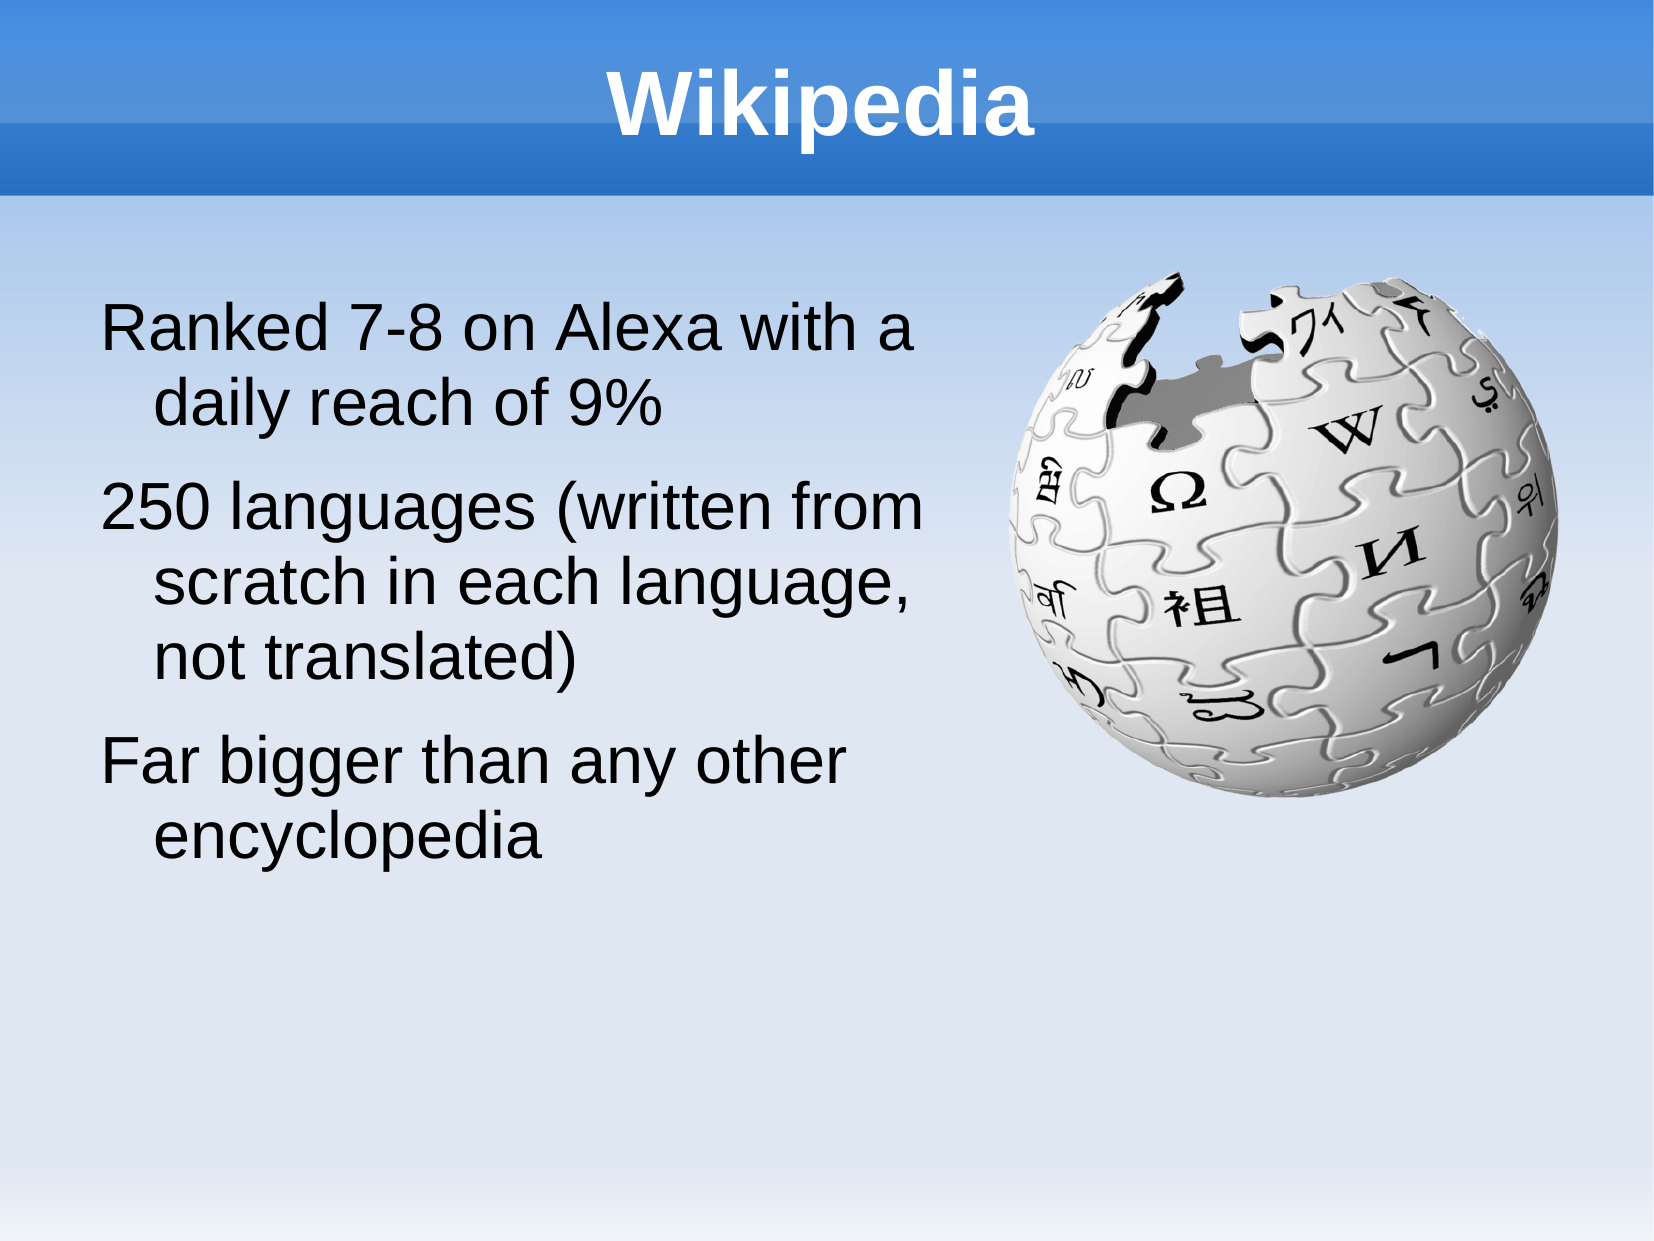

# Wikipedia
Ranked 7-8 on Alexa with a daily reach of 9%
250 languages (written from scratch in each language, not translated)
Far bigger than any other encyclopedia